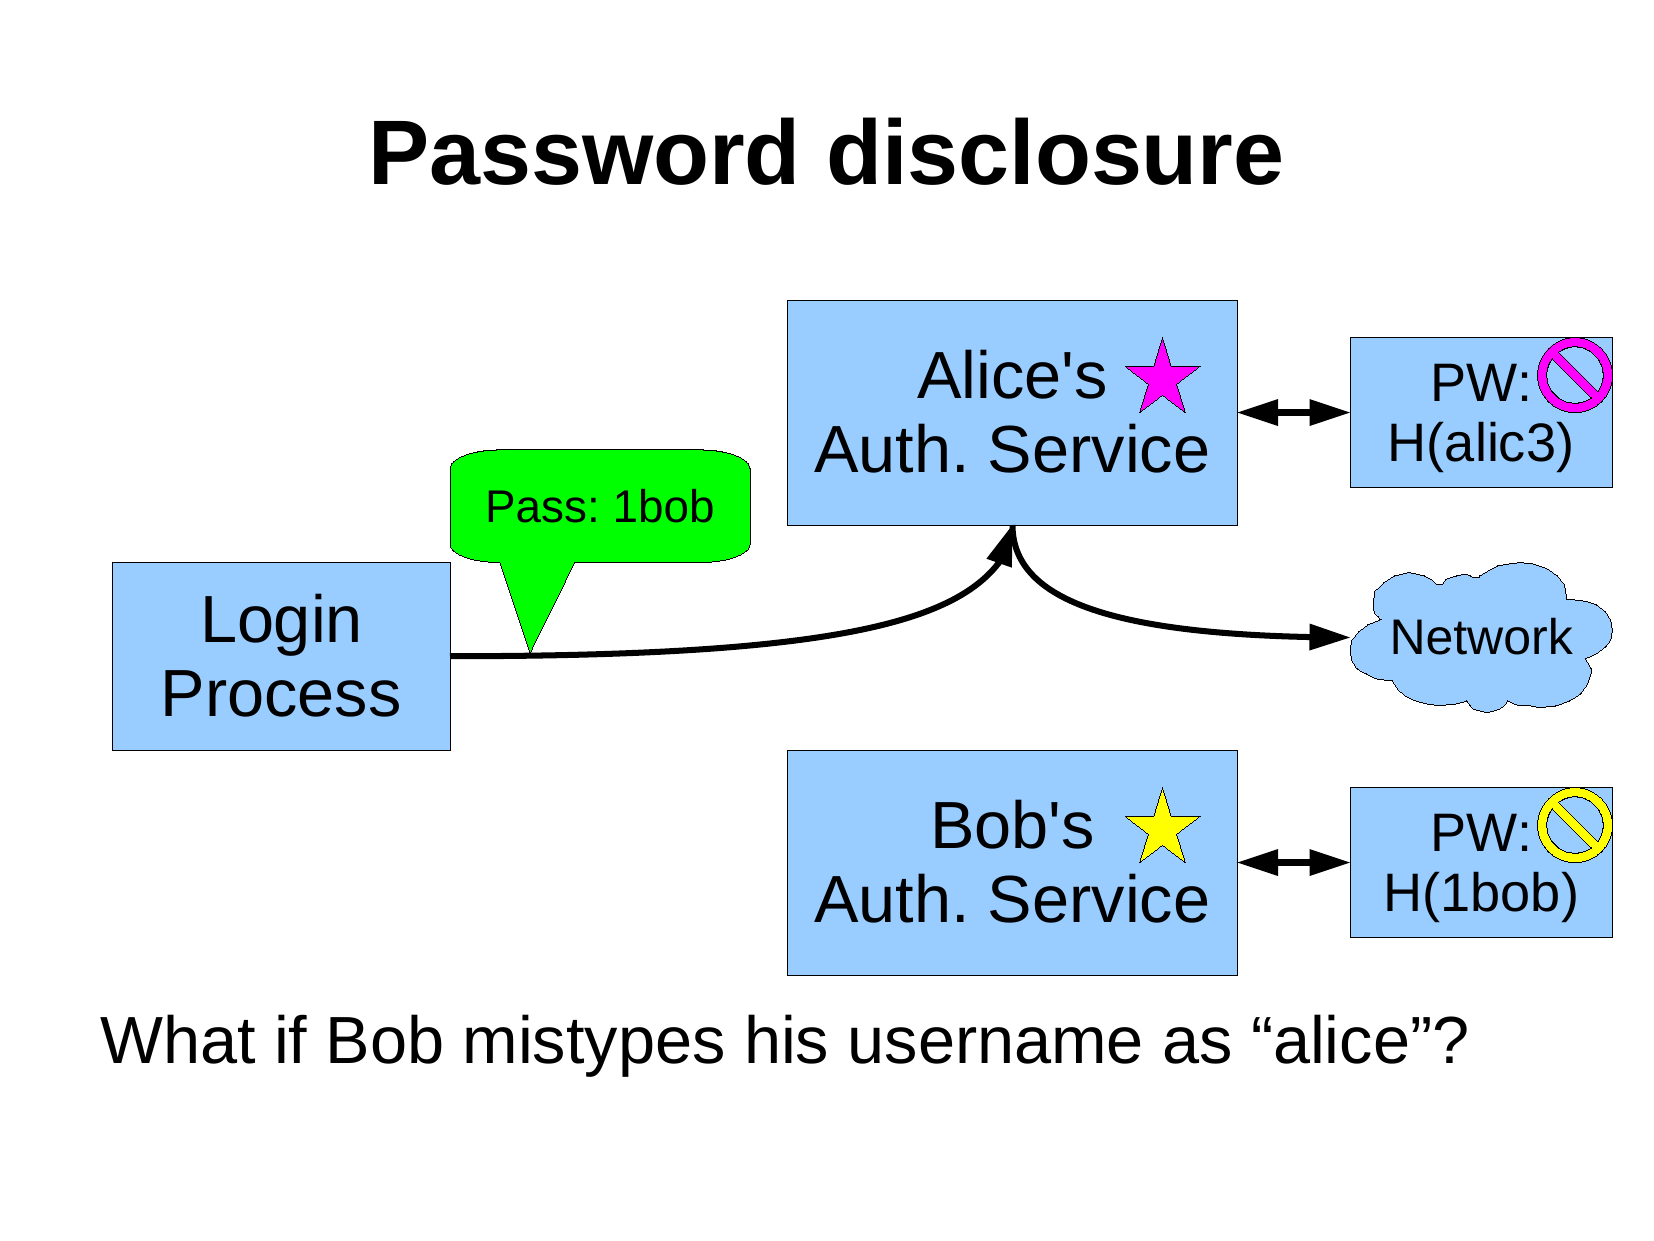

# Password disclosure
Alice's
Auth. Service
PW:
H(alic3)
Pass: 1bob
Login
Process
Network
Bob's
Auth. Service
PW:
H(1bob)
What if Bob mistypes his username as “alice”?